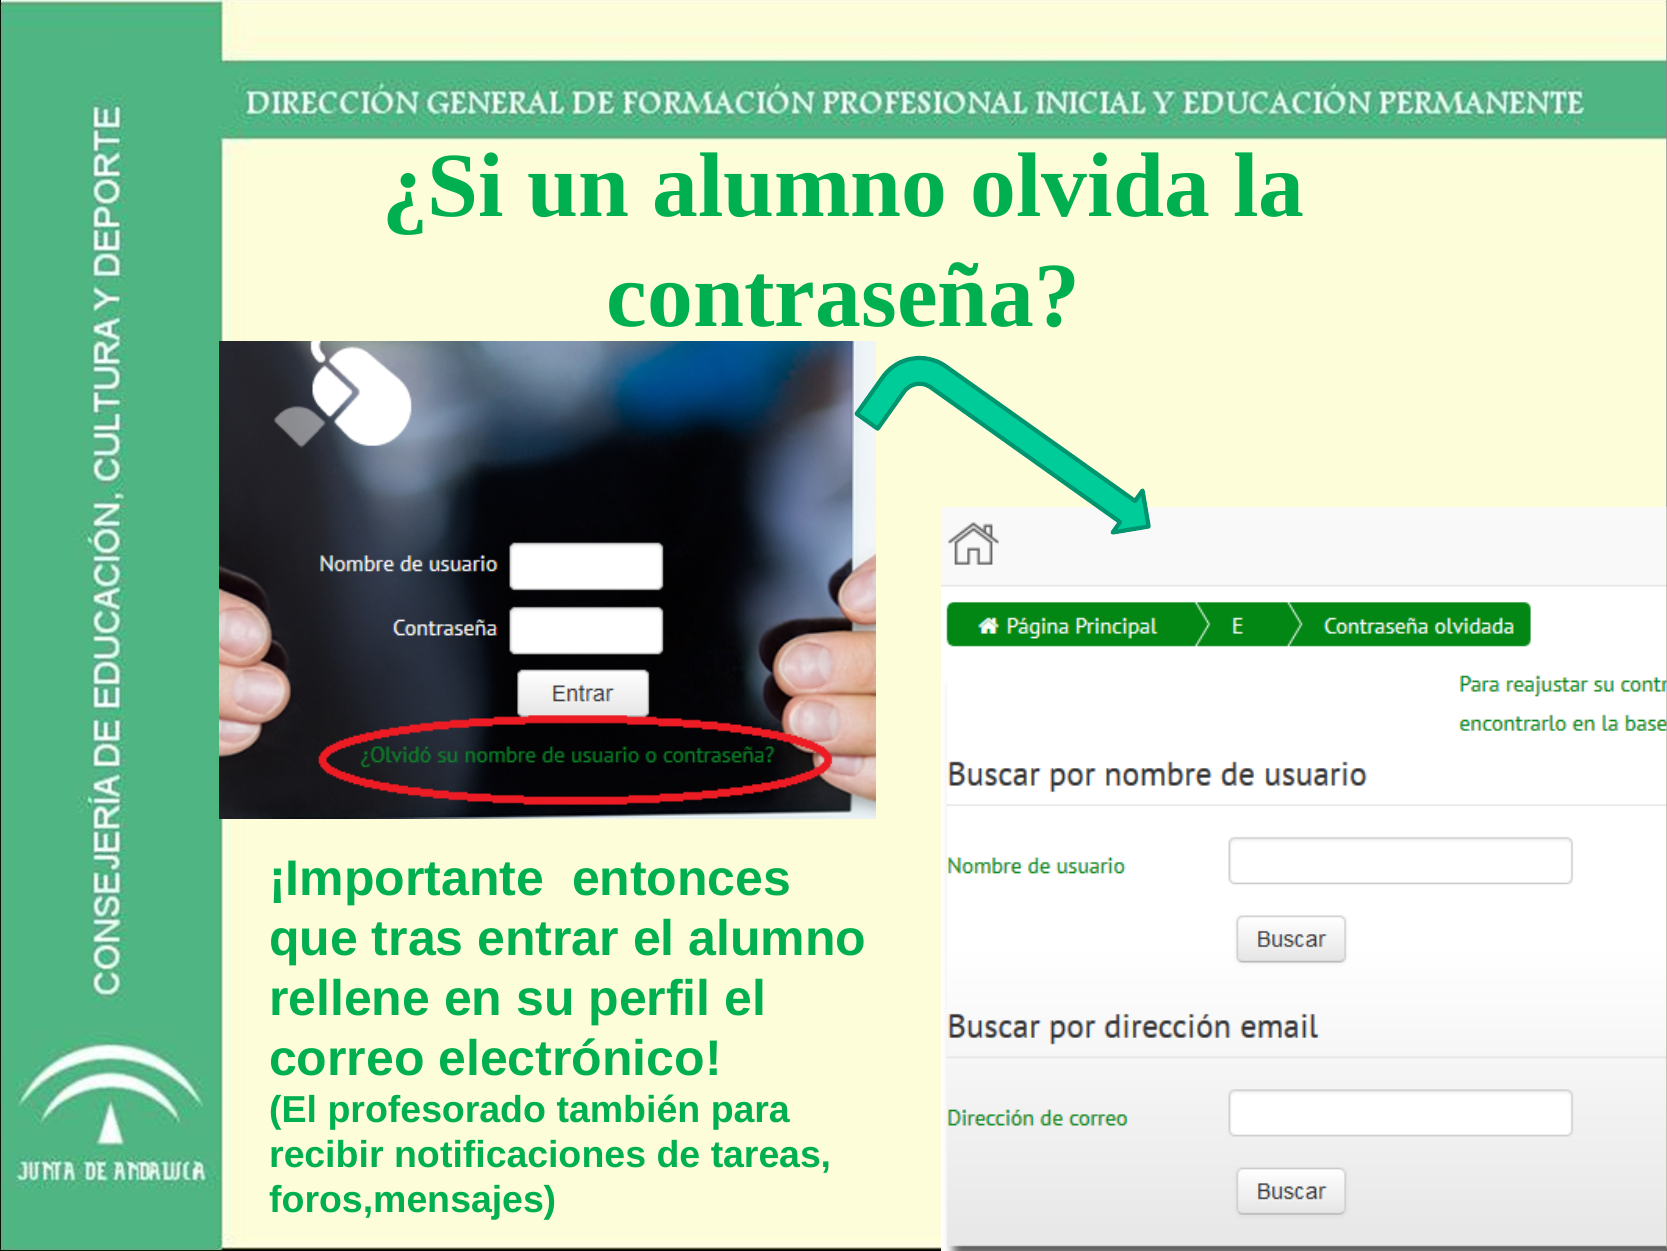

# ¿Si un alumno olvida la contraseña?
¡Importante entonces que tras entrar el alumno rellene en su perfil el correo electrónico!
(El profesorado también para recibir notificaciones de tareas, foros,mensajes)